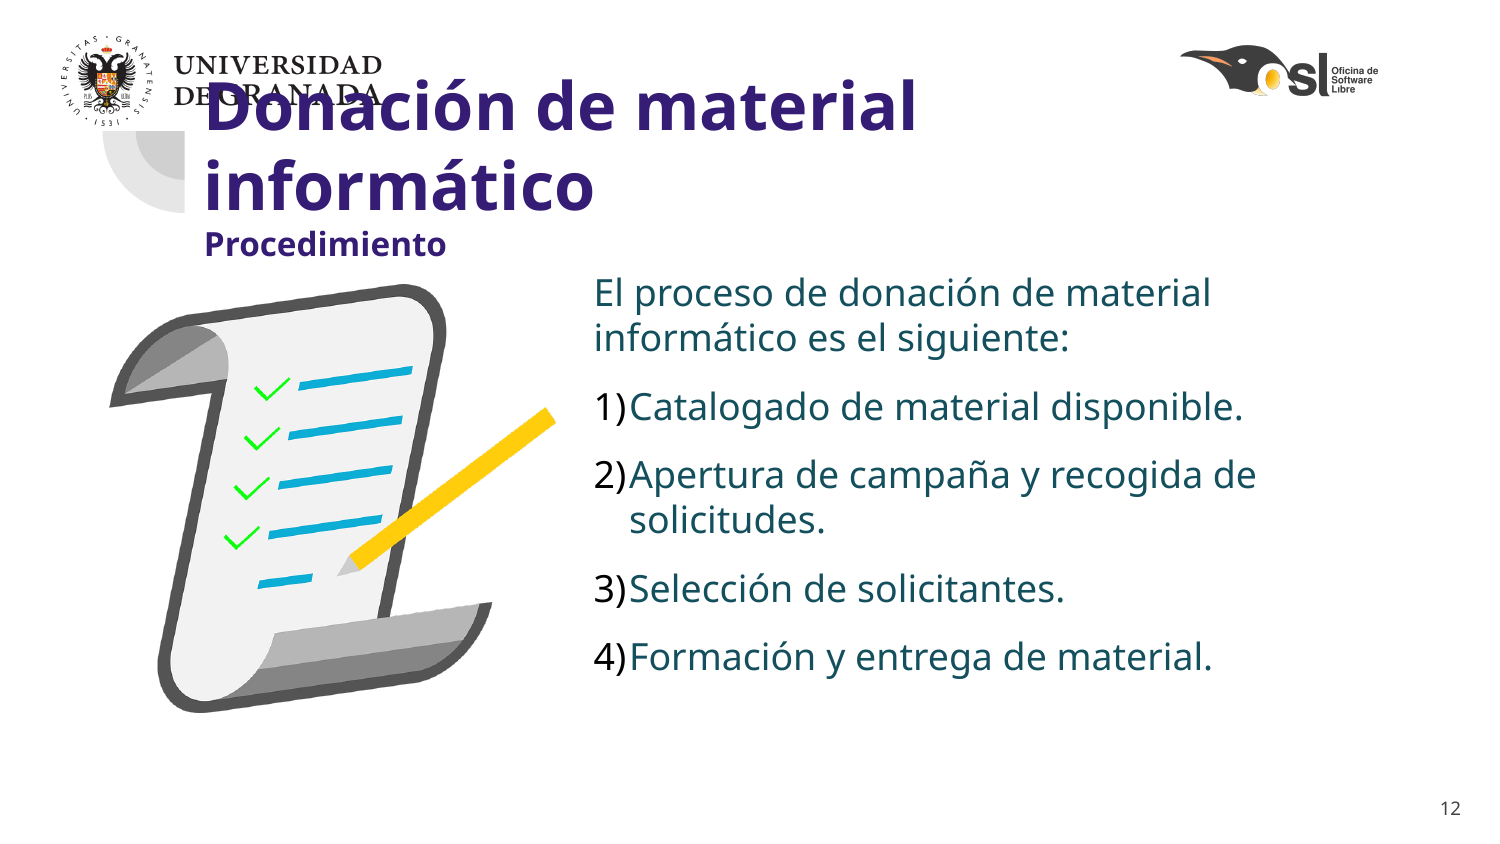

# Donación de material informático Procedimiento
El proceso de donación de material informático es el siguiente:
Catalogado de material disponible.
Apertura de campaña y recogida de solicitudes.
Selección de solicitantes.
Formación y entrega de material.